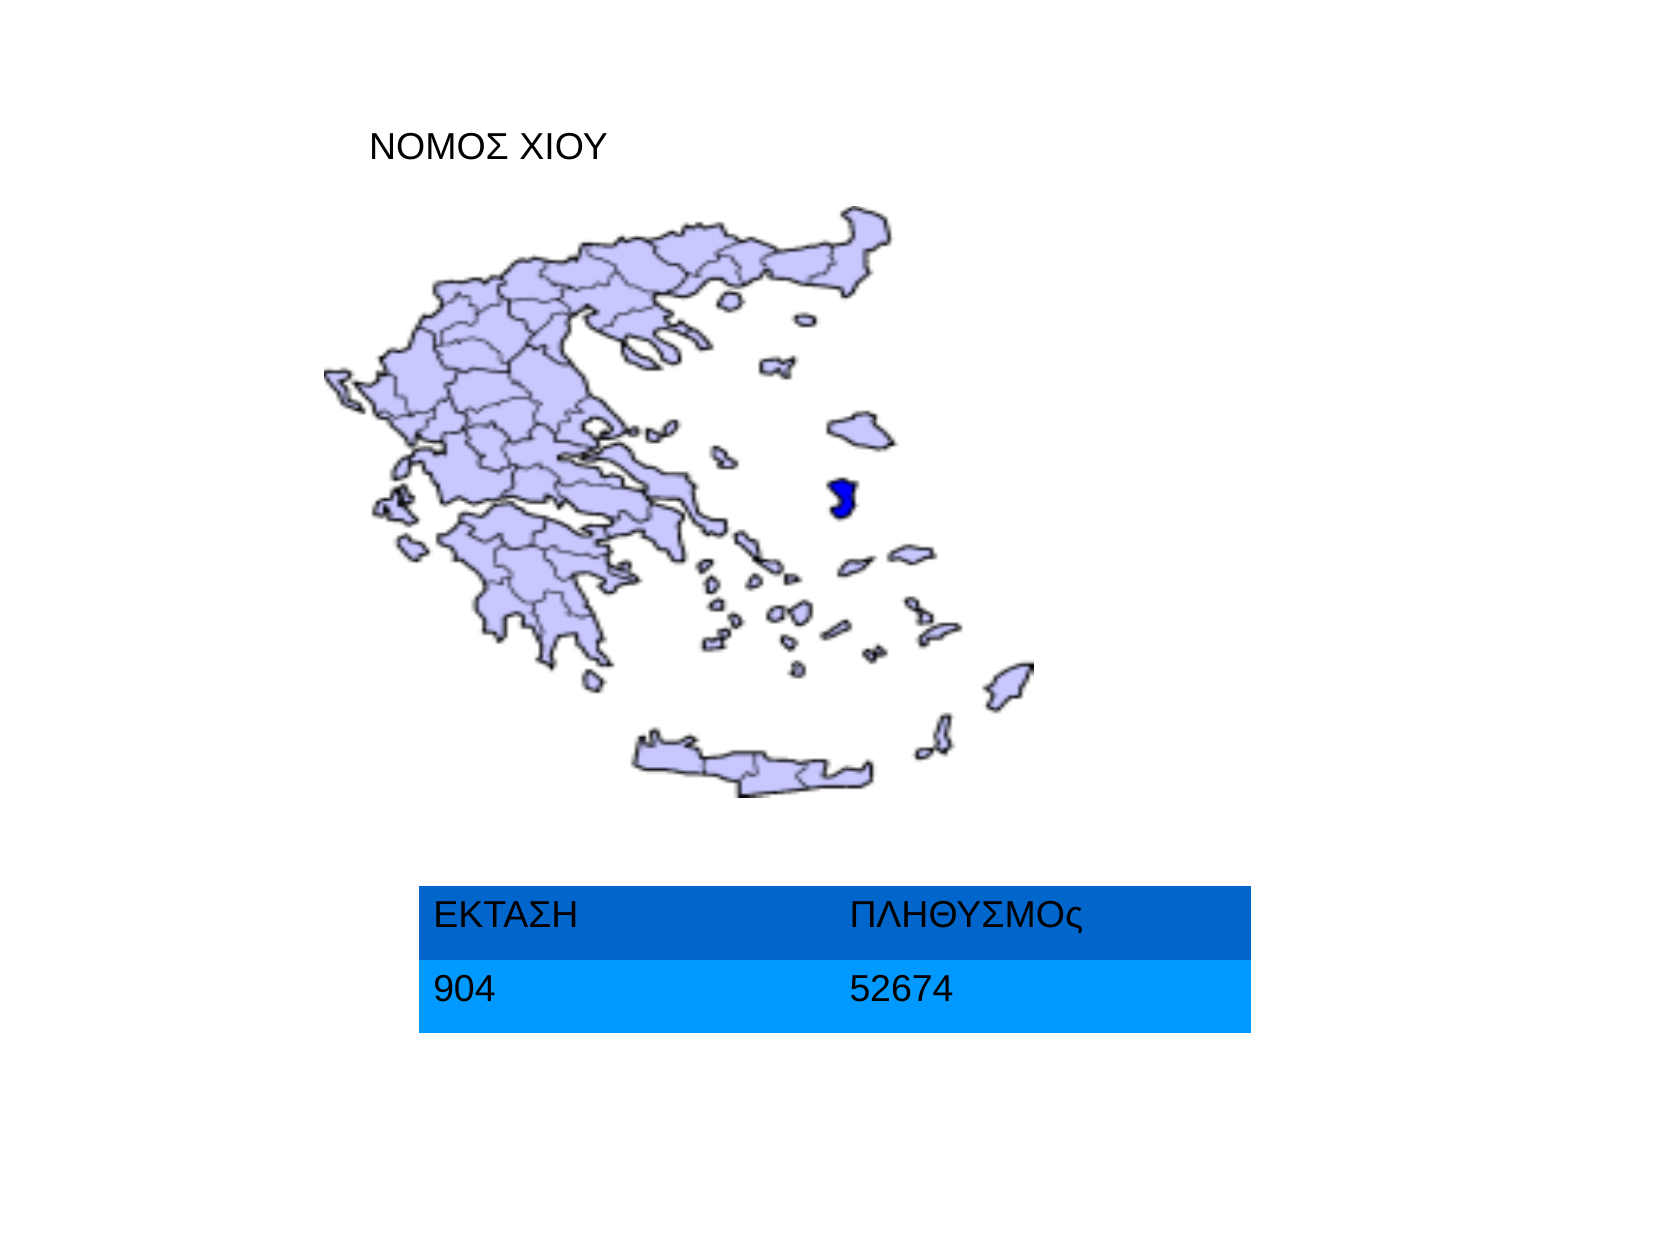

ΝΟΜΟΣ ΧΙΟΥ
| ΕΚΤΑΣΗ | ΠΛΗΘΥΣΜΟς |
| --- | --- |
| 904 | 52674 |